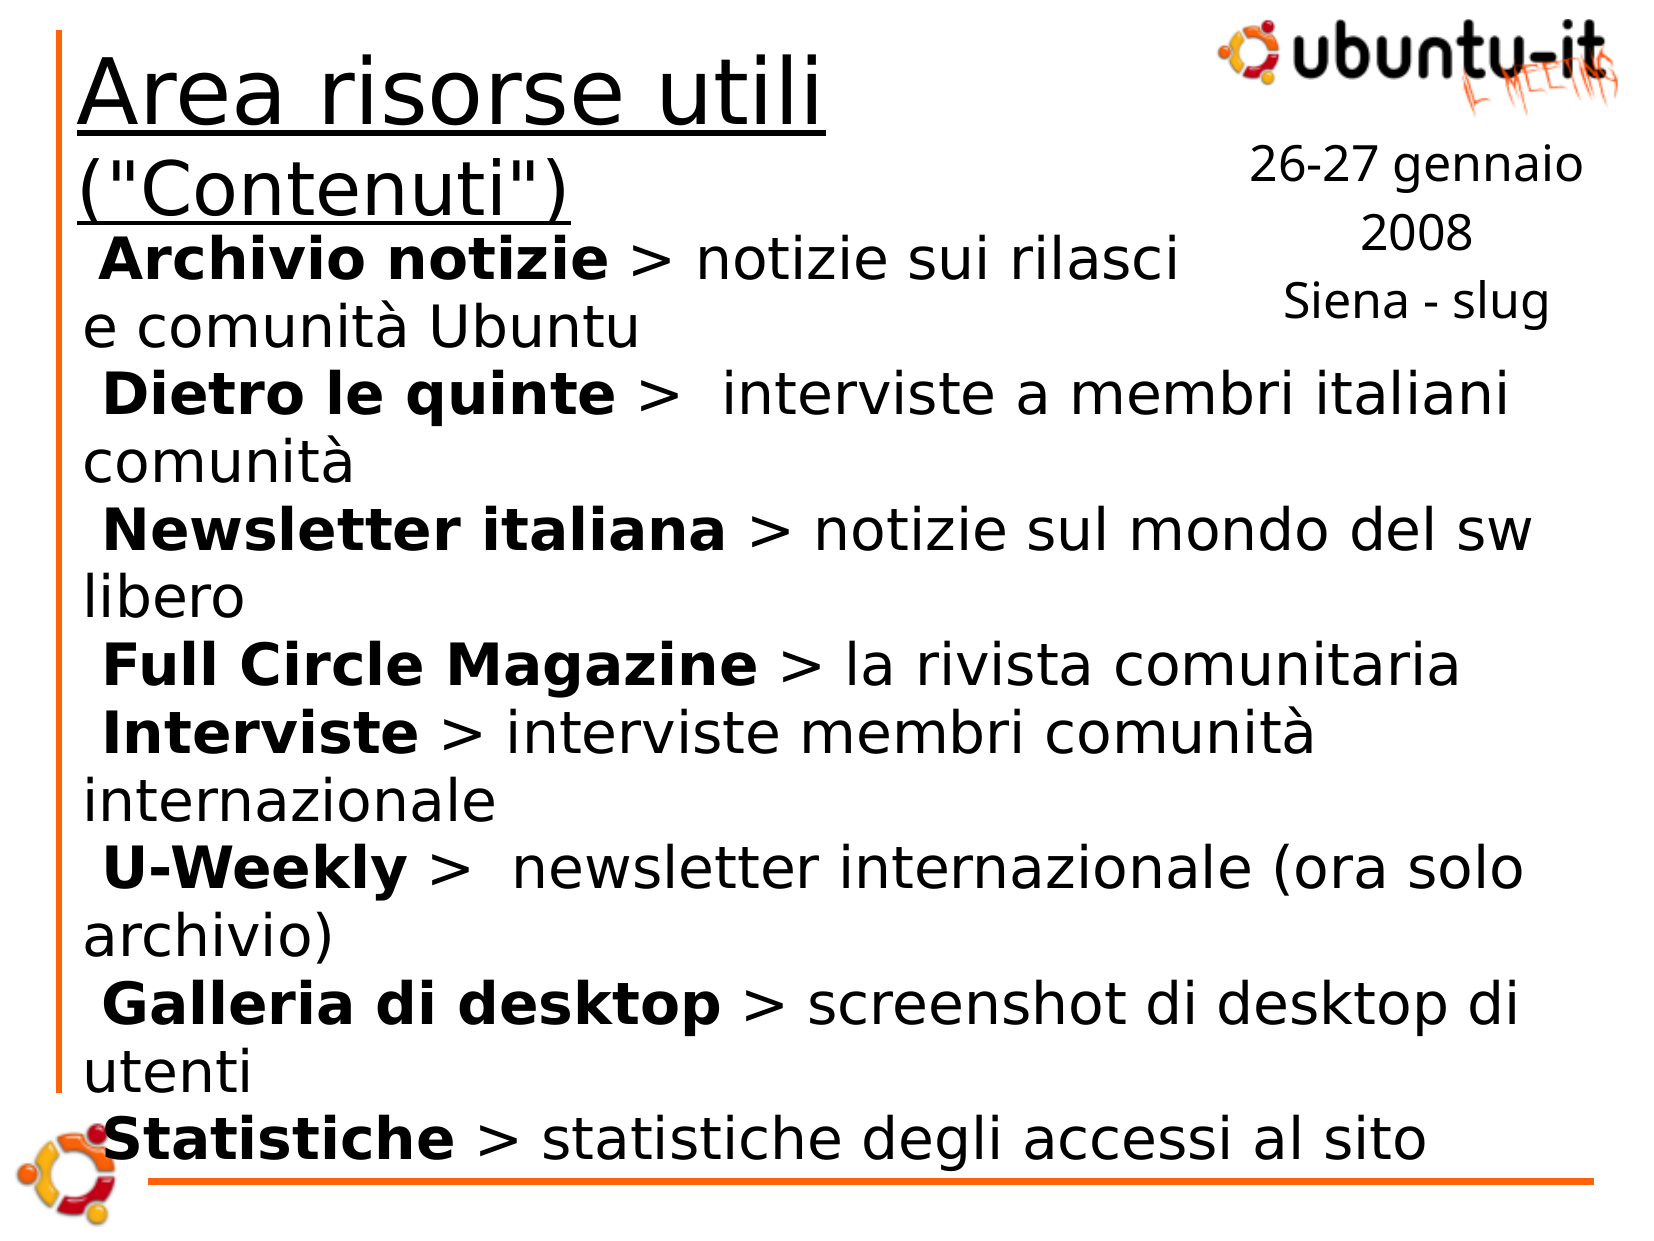

# Area risorse utili ("Contenuti")
 Archivio notizie > notizie sui rilasci
e comunità Ubuntu
 Dietro le quinte > interviste a membri italiani comunità
 Newsletter italiana > notizie sul mondo del sw libero
 Full Circle Magazine > la rivista comunitaria
 Interviste > interviste membri comunità internazionale
 U-Weekly > newsletter internazionale (ora solo archivio)
 Galleria di desktop > screenshot di desktop di utenti
 Statistiche > statistiche degli accessi al sito